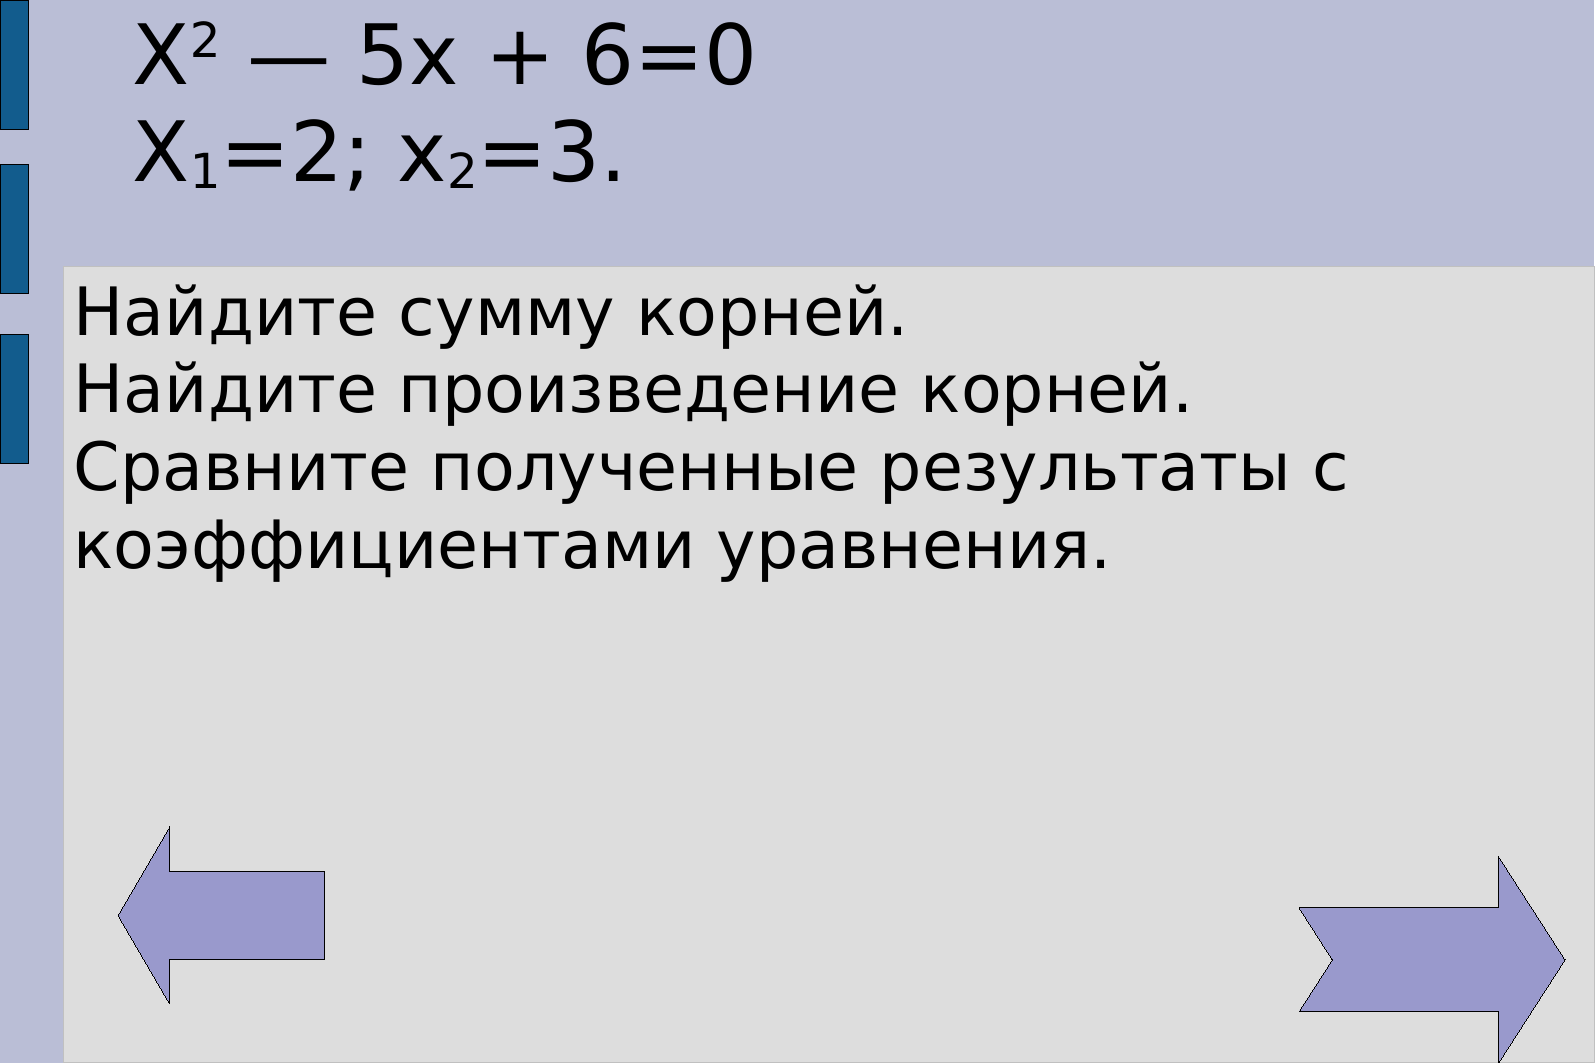

X2 — 5x + 6=0
X1=2; x2=3.
Найдите сумму корней.
Найдите произведение корней.
Сравните полученные результаты с коэффициентами уравнения.